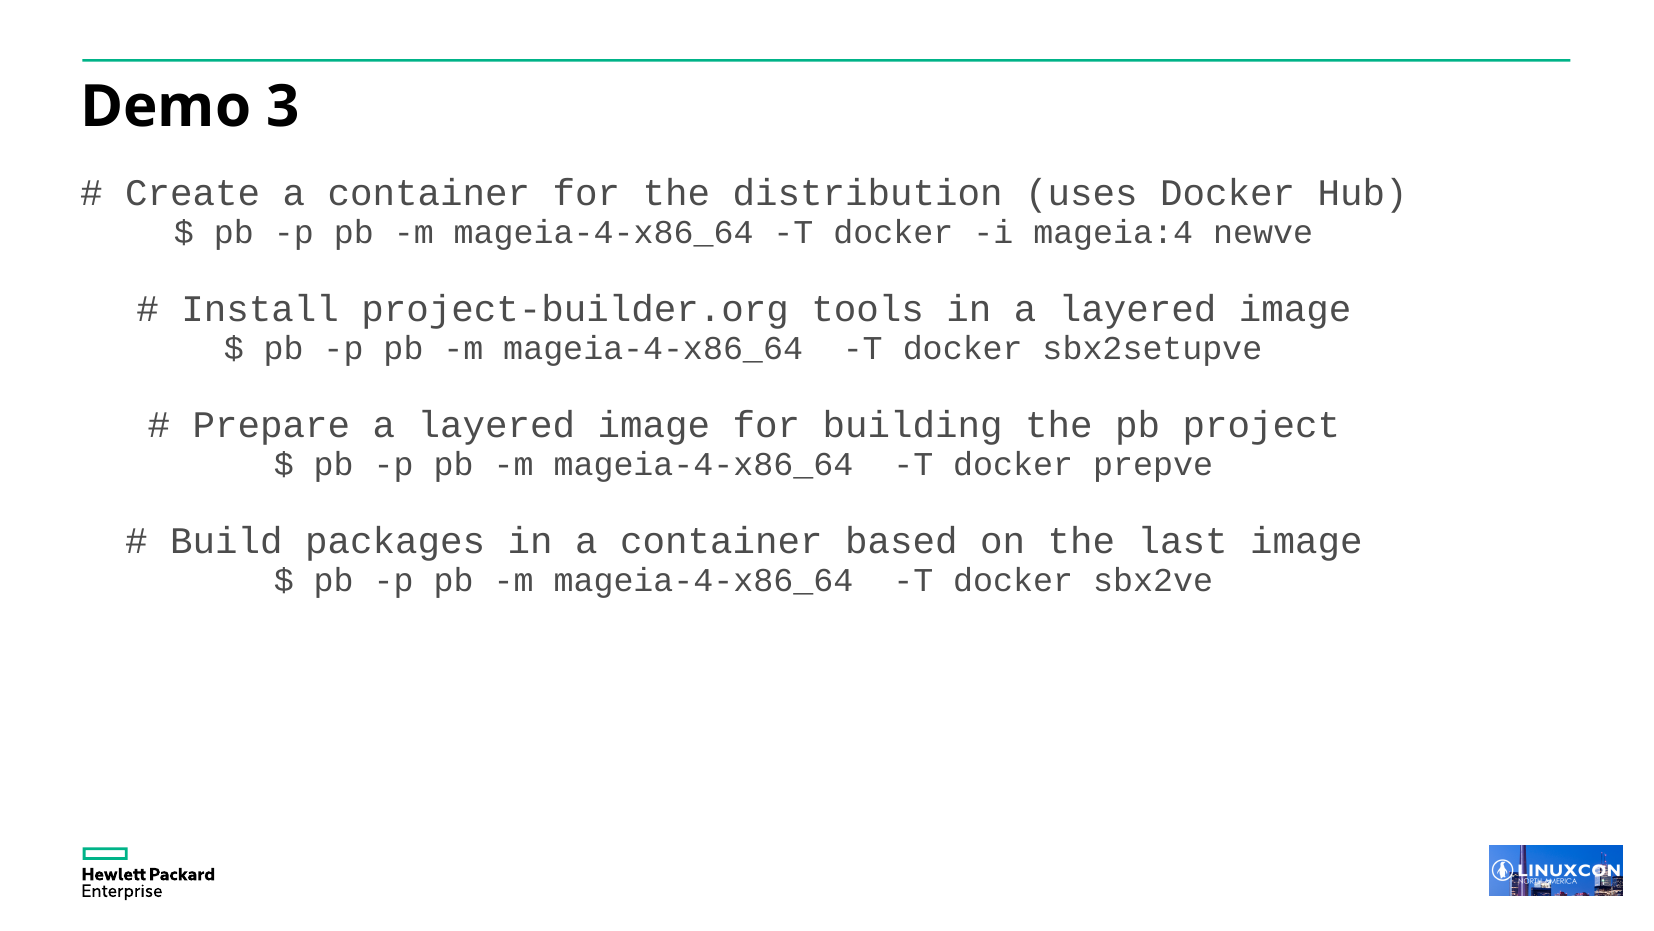

# Demo 3
# Create a container for the distribution (uses Docker Hub)
$ pb -p pb -m mageia-4-x86_64 -T docker -i mageia:4 newve
# Install project-builder.org tools in a layered image
$ pb -p pb -m mageia-4-x86_64 -T docker sbx2setupve
# Prepare a layered image for building the pb project
$ pb -p pb -m mageia-4-x86_64 -T docker prepve
# Build packages in a container based on the last image
$ pb -p pb -m mageia-4-x86_64 -T docker sbx2ve